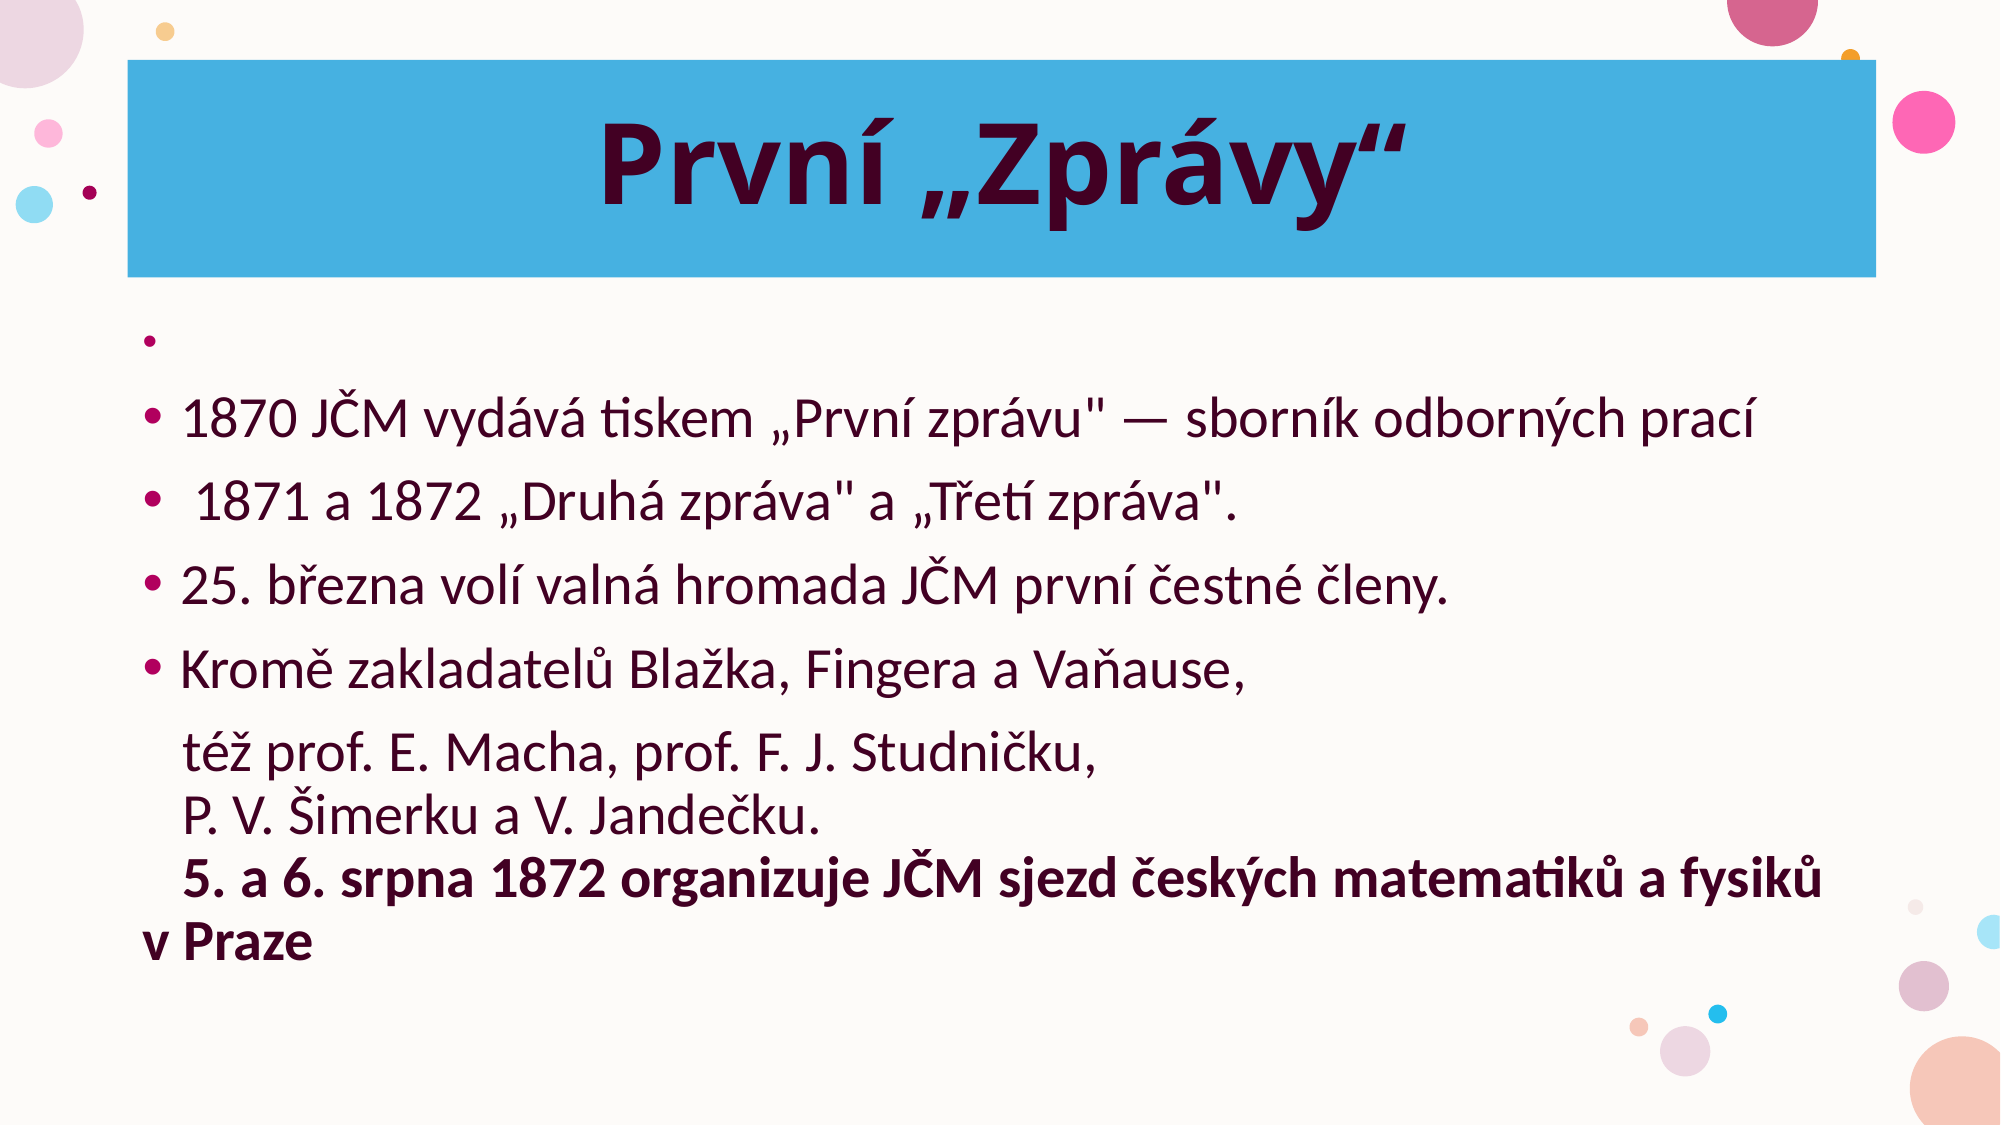

# První „Zprávy“
1870 JČM vydává tiskem „První zprávu" — sborník odborných prací
 1871 a 1872 „Druhá zpráva" a „Třetí zpráva".
25. března volí valná hromada JČM první čestné členy.
Kromě zakladatelů Blažka, Fingera a Vaňause,
 též prof. E. Macha, prof. F. J. Studničku,
 P. V. Šimerku a V. Jandečku.
 5. a 6. srpna 1872 organizuje JČM sjezd českých matematiků a fysiků v Praze